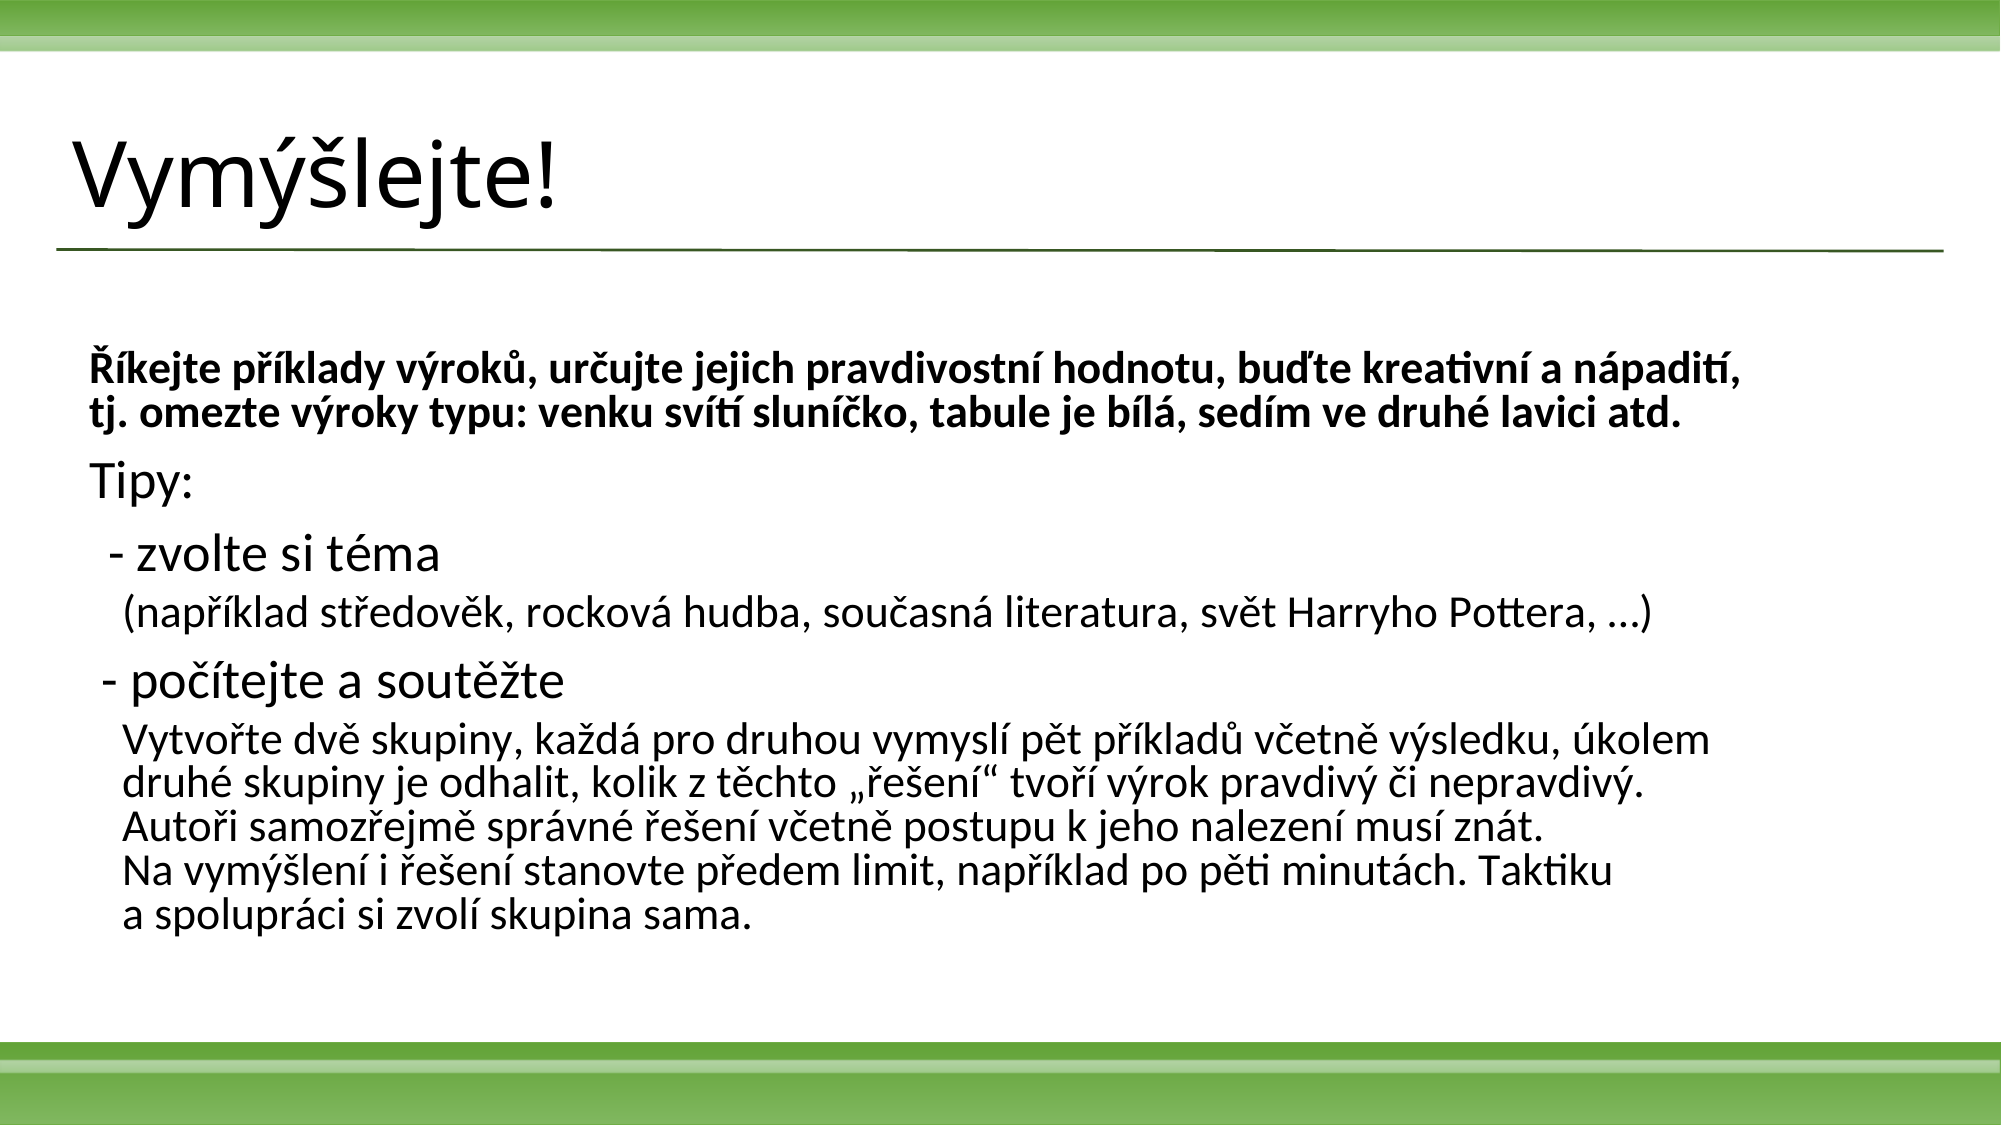

# Vymýšlejte!
Říkejte příklady výroků, určujte jejich pravdivostní hodnotu, buďte kreativní a nápadití, tj. omezte výroky typu: venku svítí sluníčko, tabule je bílá, sedím ve druhé lavici atd.
Tipy:
- zvolte si téma
(například středověk, rocková hudba, současná literatura, svět Harryho Pottera, …)
 - počítejte a soutěžte
Vytvořte dvě skupiny, každá pro druhou vymyslí pět příkladů včetně výsledku, úkolem druhé skupiny je odhalit, kolik z těchto „řešení“ tvoří výrok pravdivý či nepravdivý. Autoři samozřejmě správné řešení včetně postupu k jeho nalezení musí znát.
Na vymýšlení i řešení stanovte předem limit, například po pěti minutách. Taktiku
a spolupráci si zvolí skupina sama.